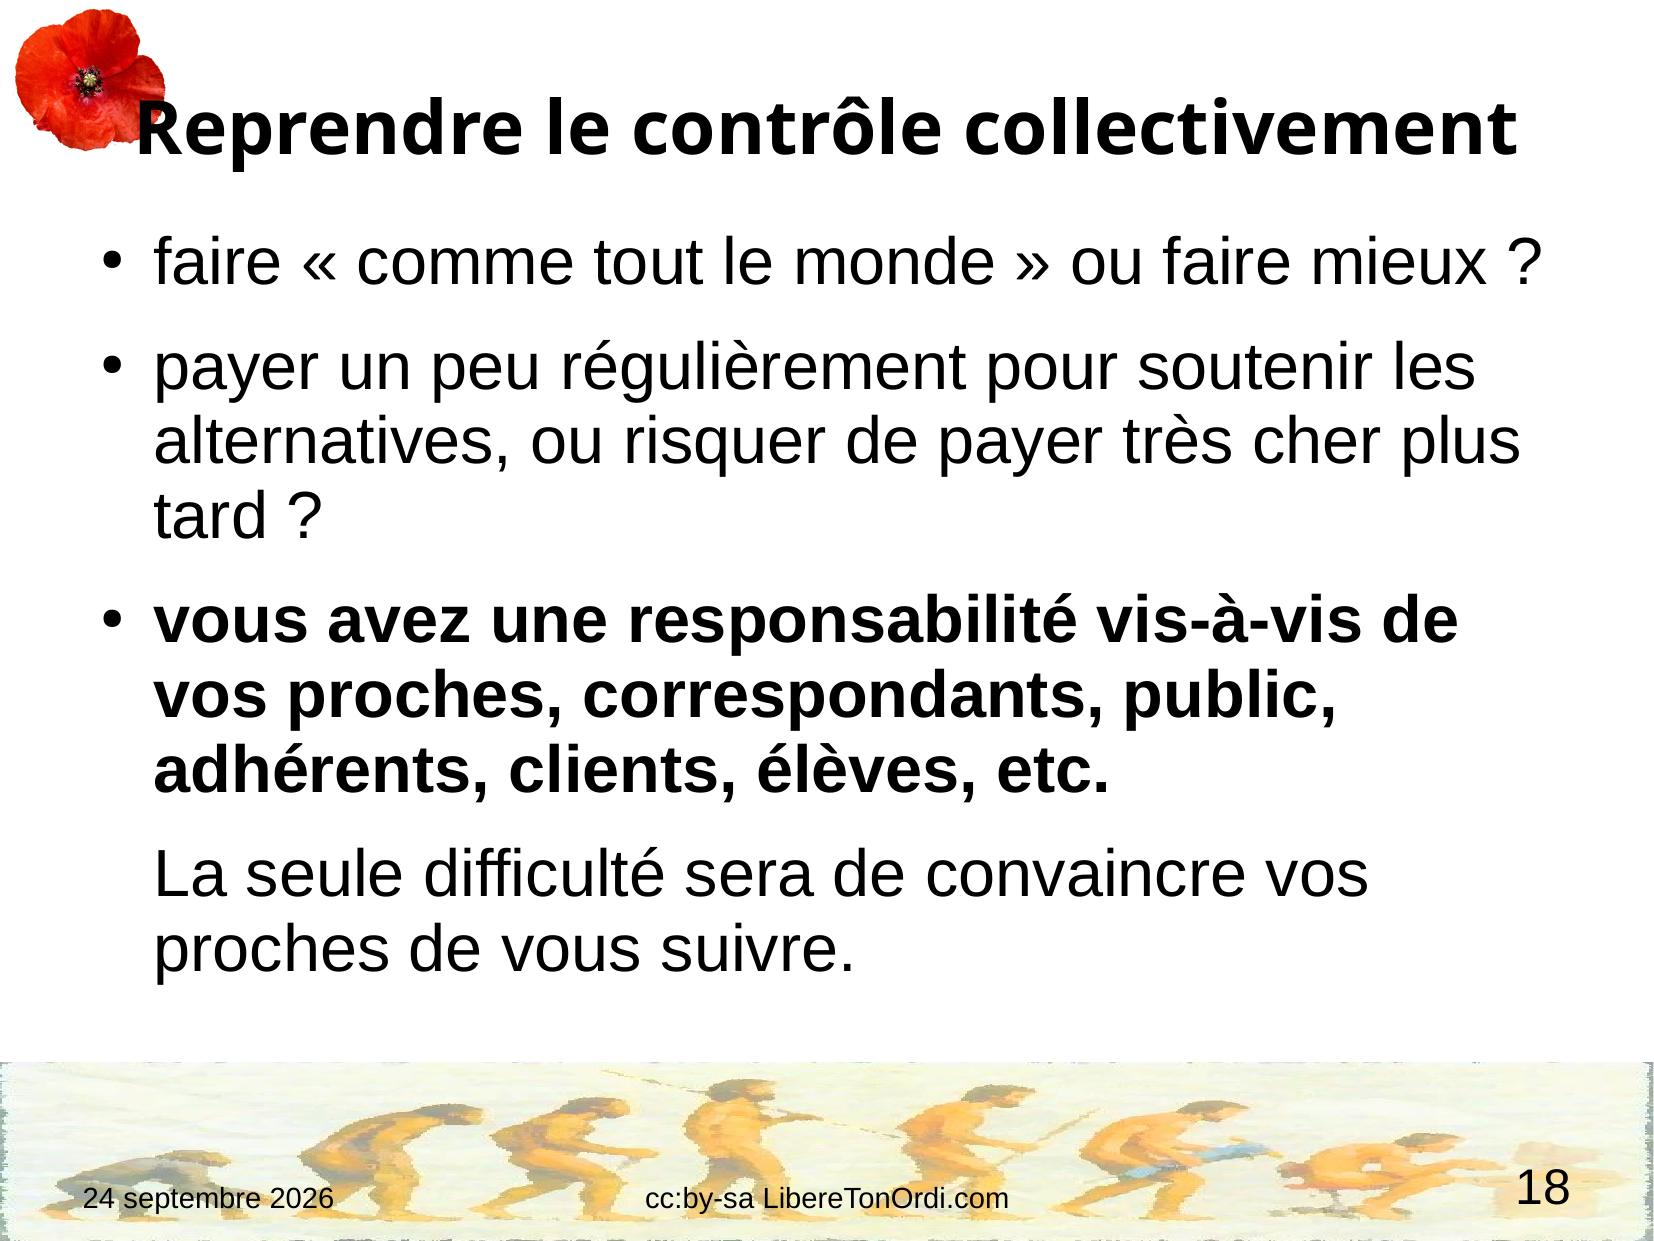

# Reprendre le contrôle collectivement
faire « comme tout le monde » ou faire mieux ?
payer un peu régulièrement pour soutenir les alternatives, ou risquer de payer très cher plus tard ?
vous avez une responsabilité vis-à-vis de vos proches, correspondants, public, adhérents, clients, élèves, etc.
La seule difficulté sera de convaincre vos proches de vous suivre.
cc:by-sa LibereTonOrdi.com
18